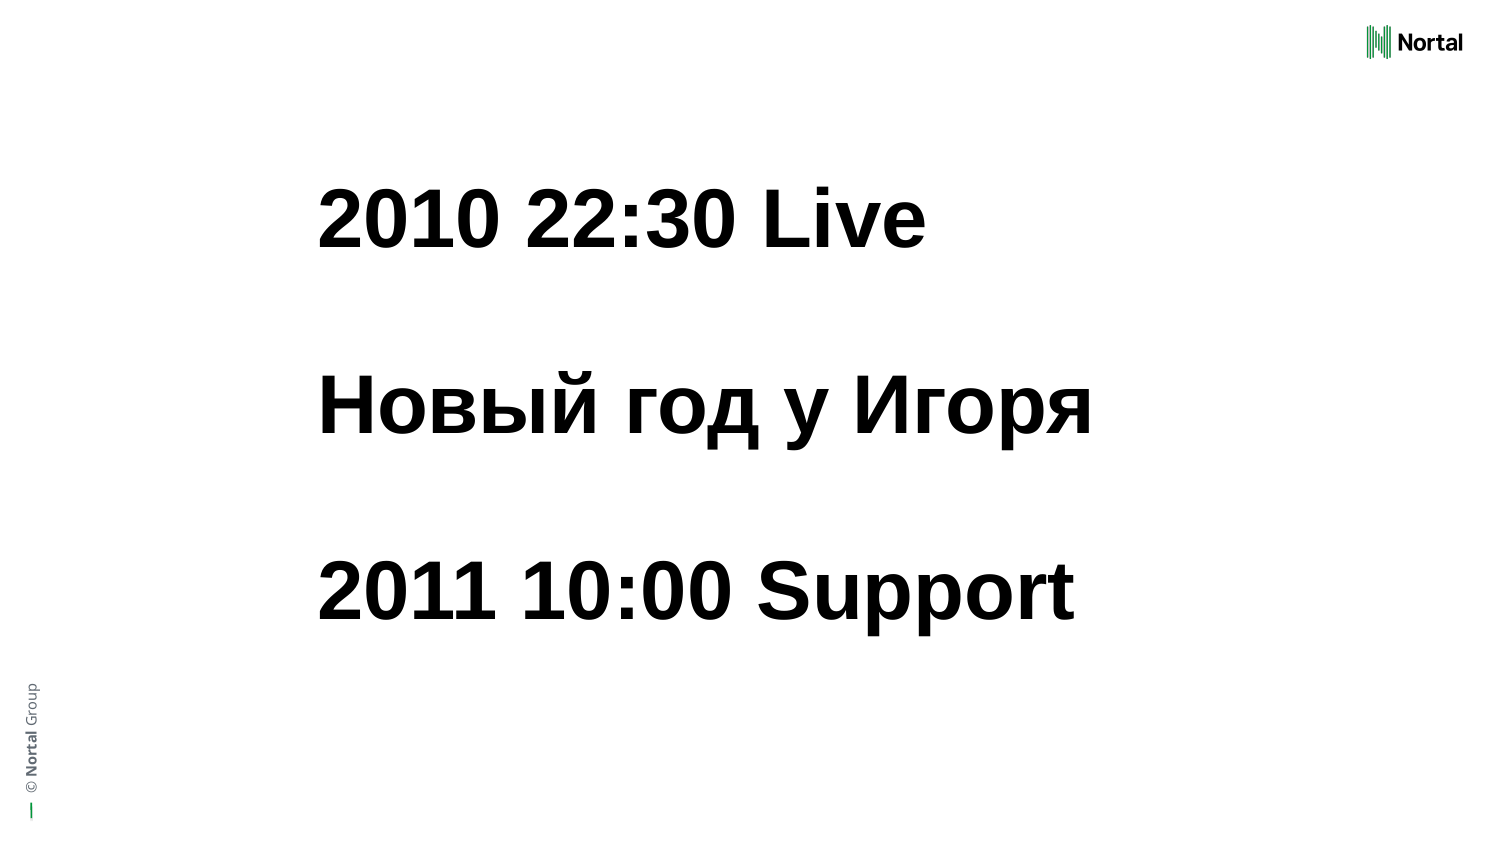

2010 22:30 Live
Новый год у Игоря
2011 10:00 Support